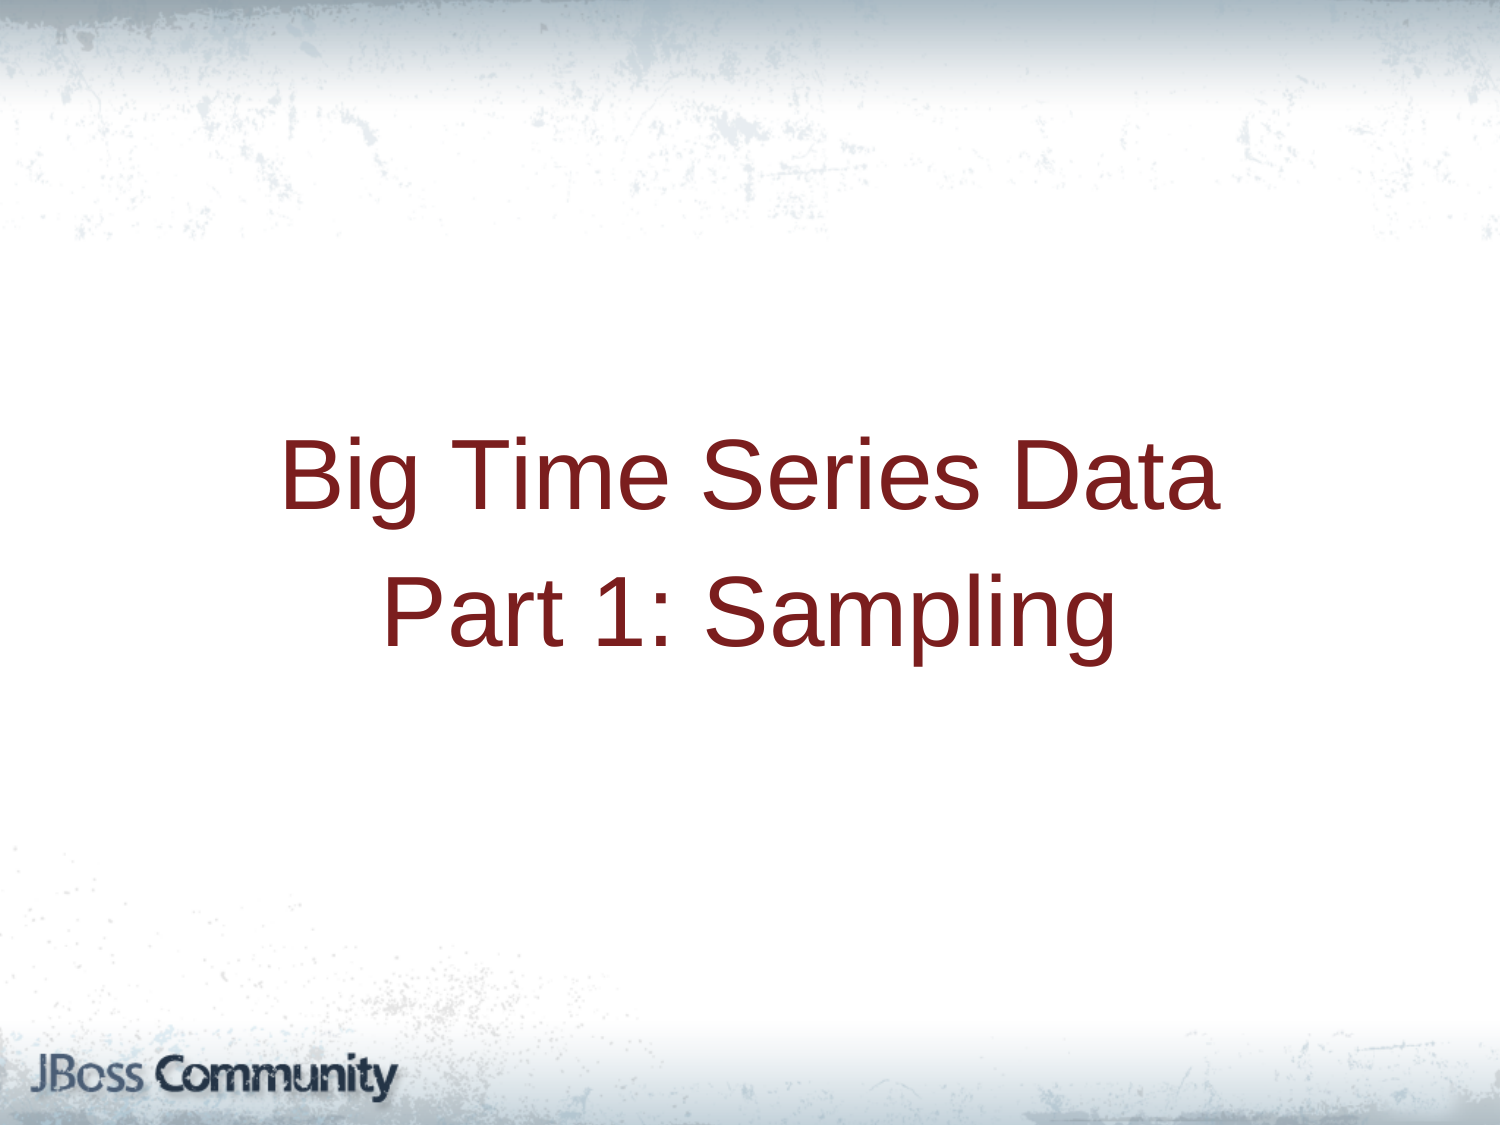

# Big Time Series Data
Part 1: Sampling